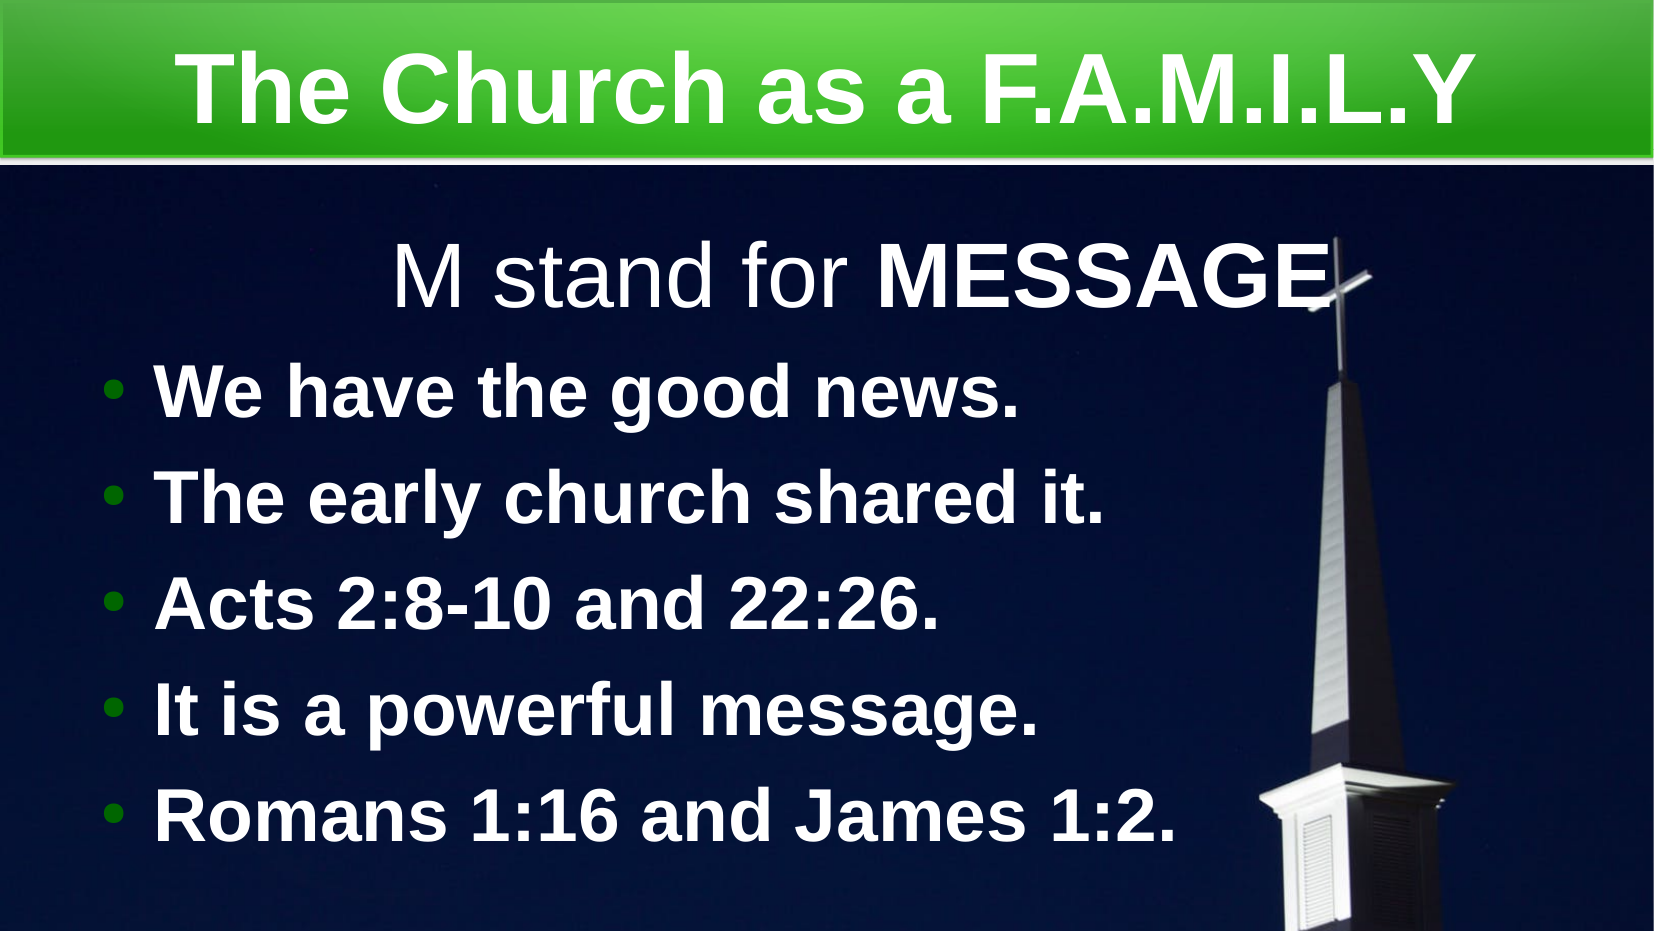

# The Church as a F.A.M.I.L.Y
M stand for MESSAGE
We have the good news.
The early church shared it.
Acts 2:8-10 and 22:26.
It is a powerful message.
Romans 1:16 and James 1:2.